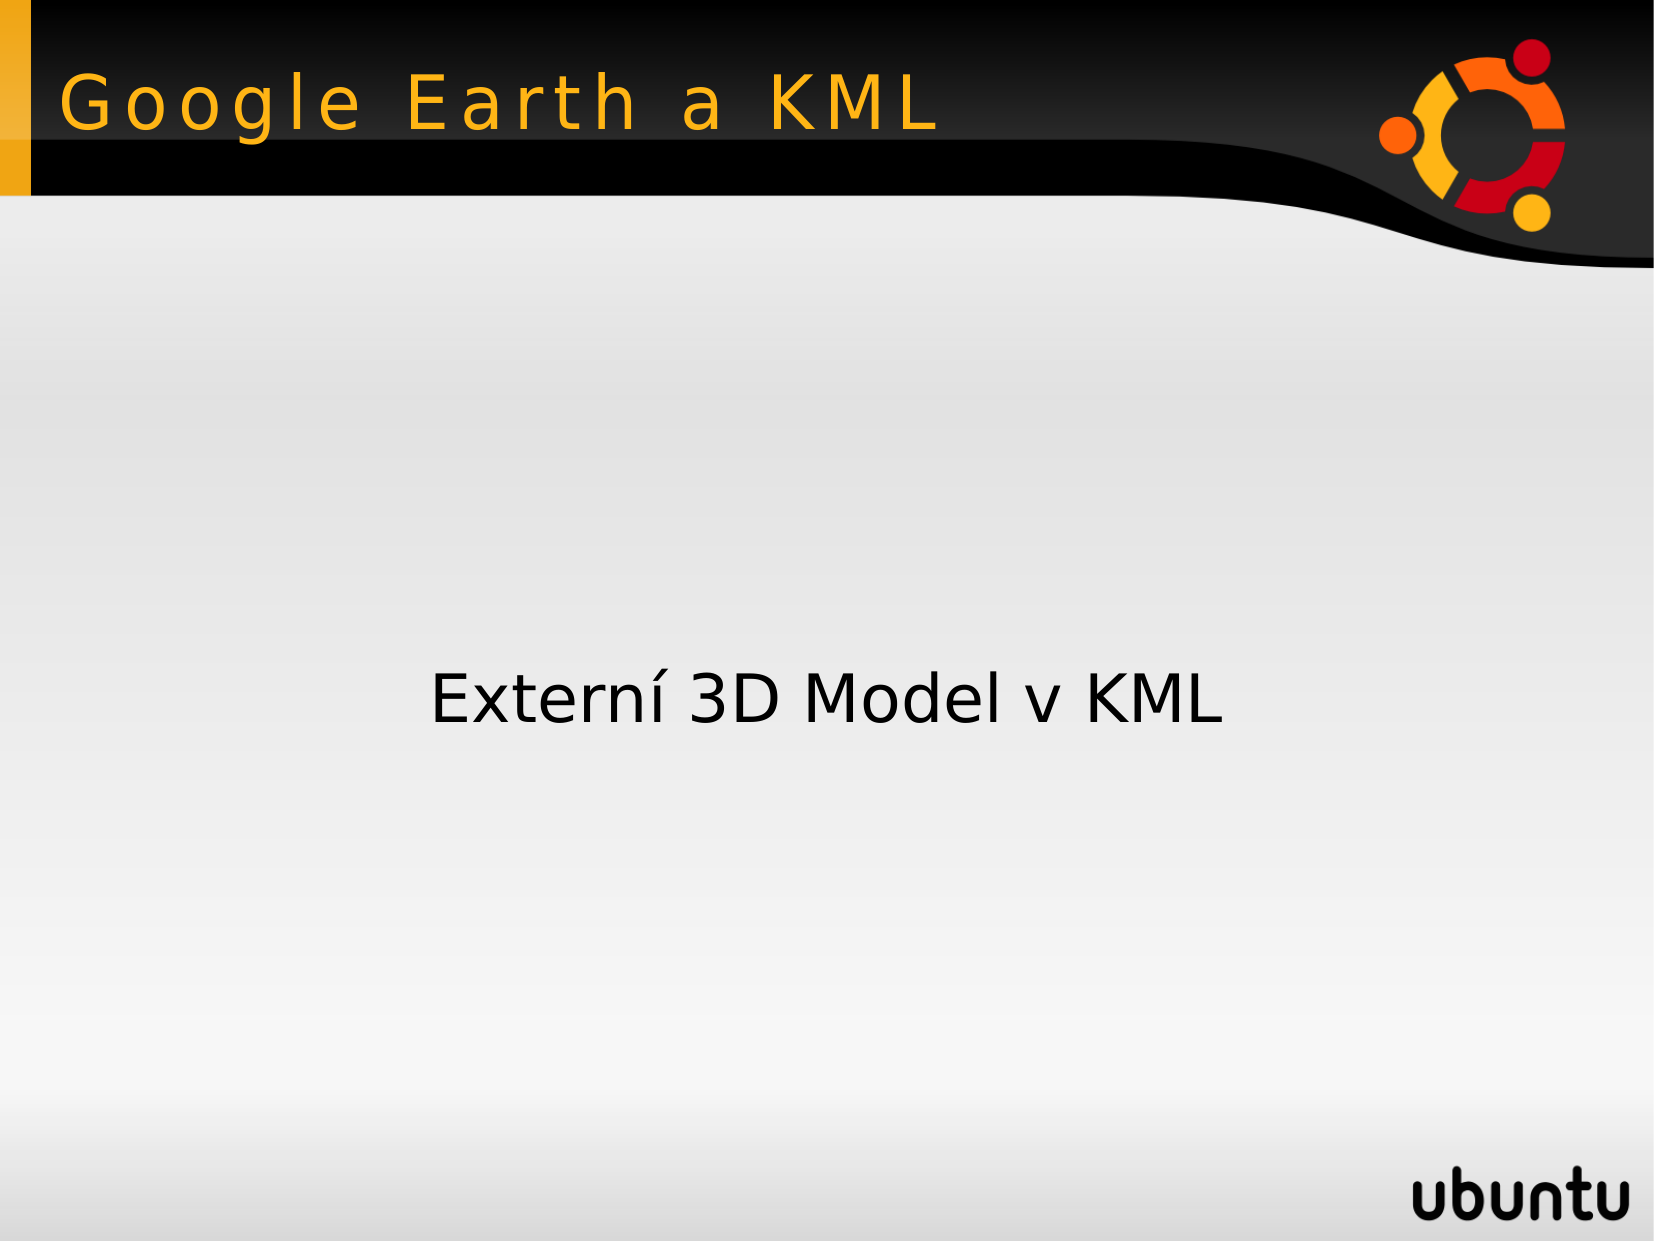

# Google Earth a KML
Externí 3D Model v KML